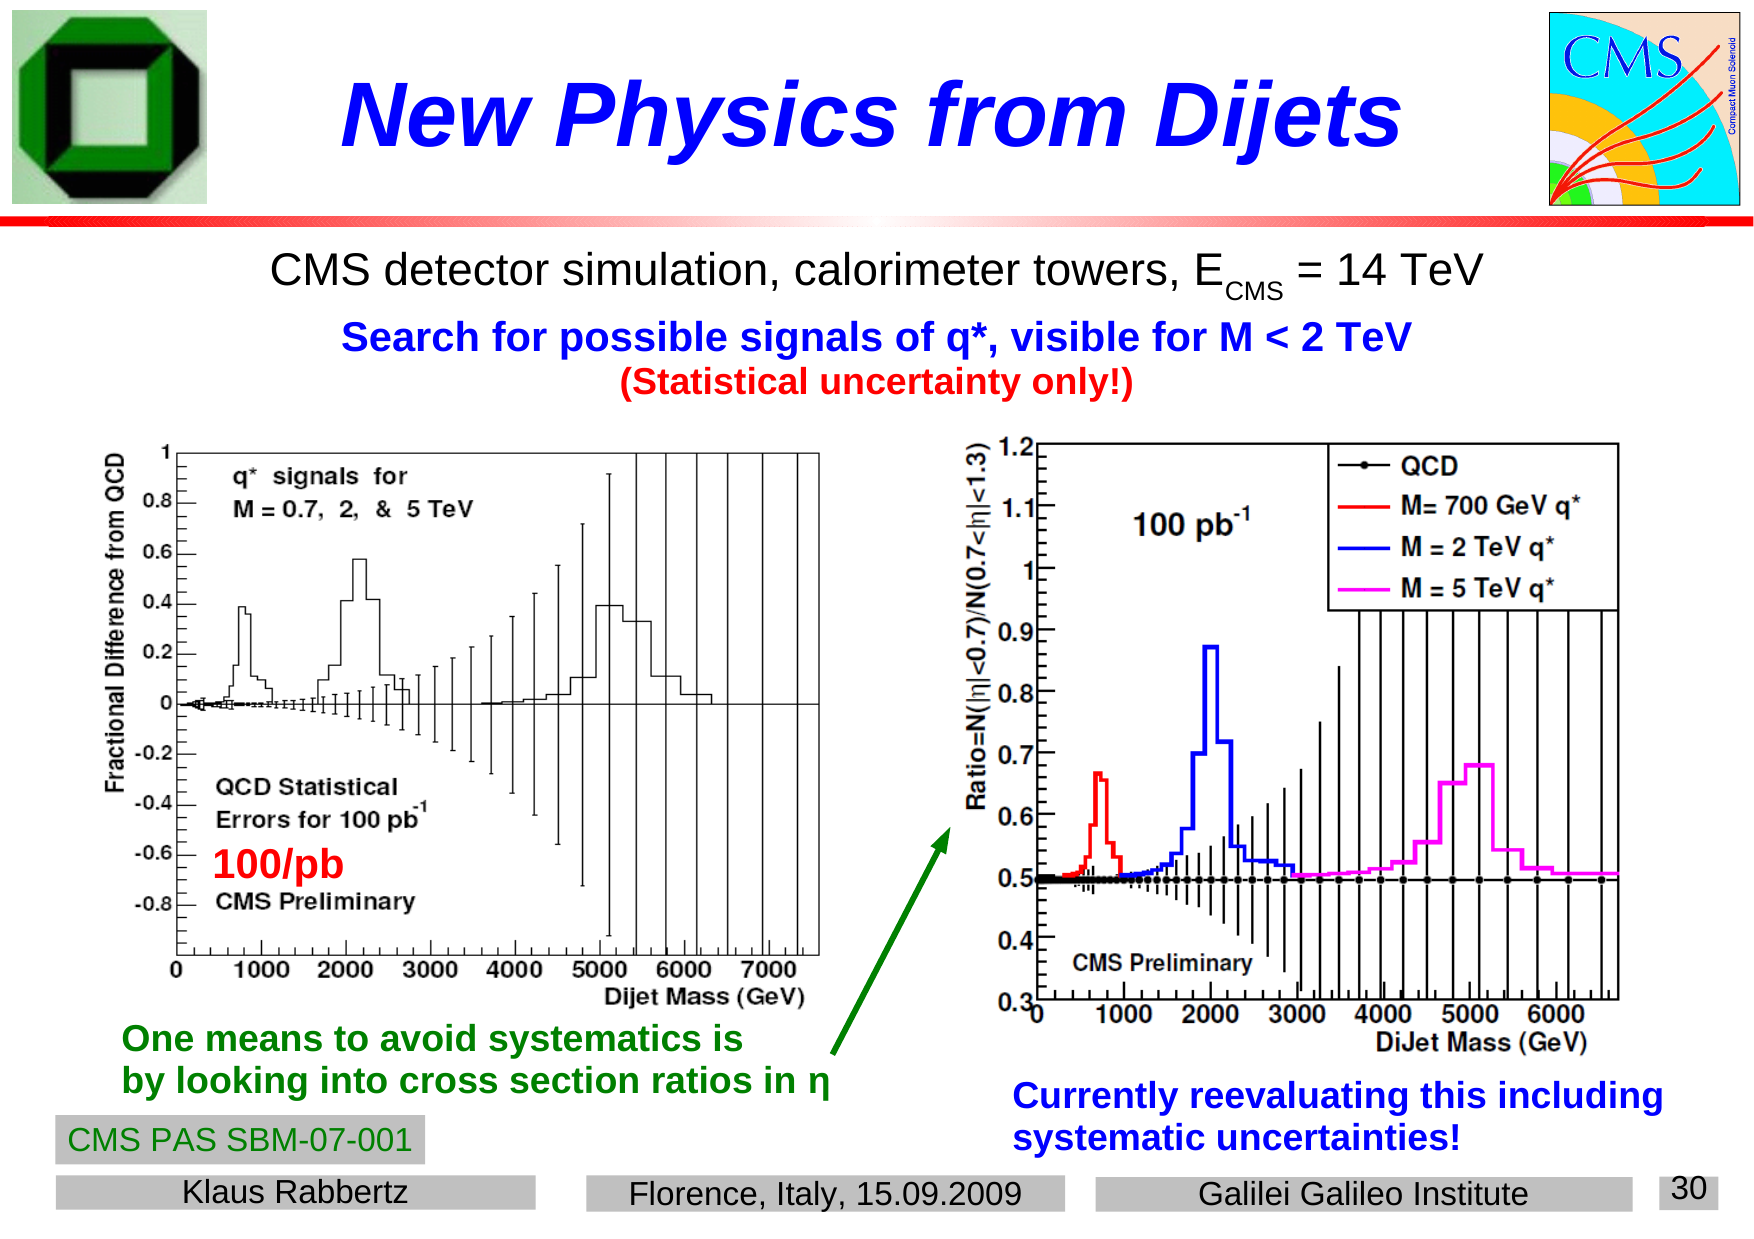

# New Physics from Dijets
CMS detector simulation, calorimeter towers, ECMS = 14 TeV
Search for possible signals of q*, visible for M < 2 TeV
(Statistical uncertainty only!)
100/pb
One means to avoid systematics is
by looking into cross section ratios in η
Currently reevaluating this including
systematic uncertainties!
CMS PAS SBM-07-001